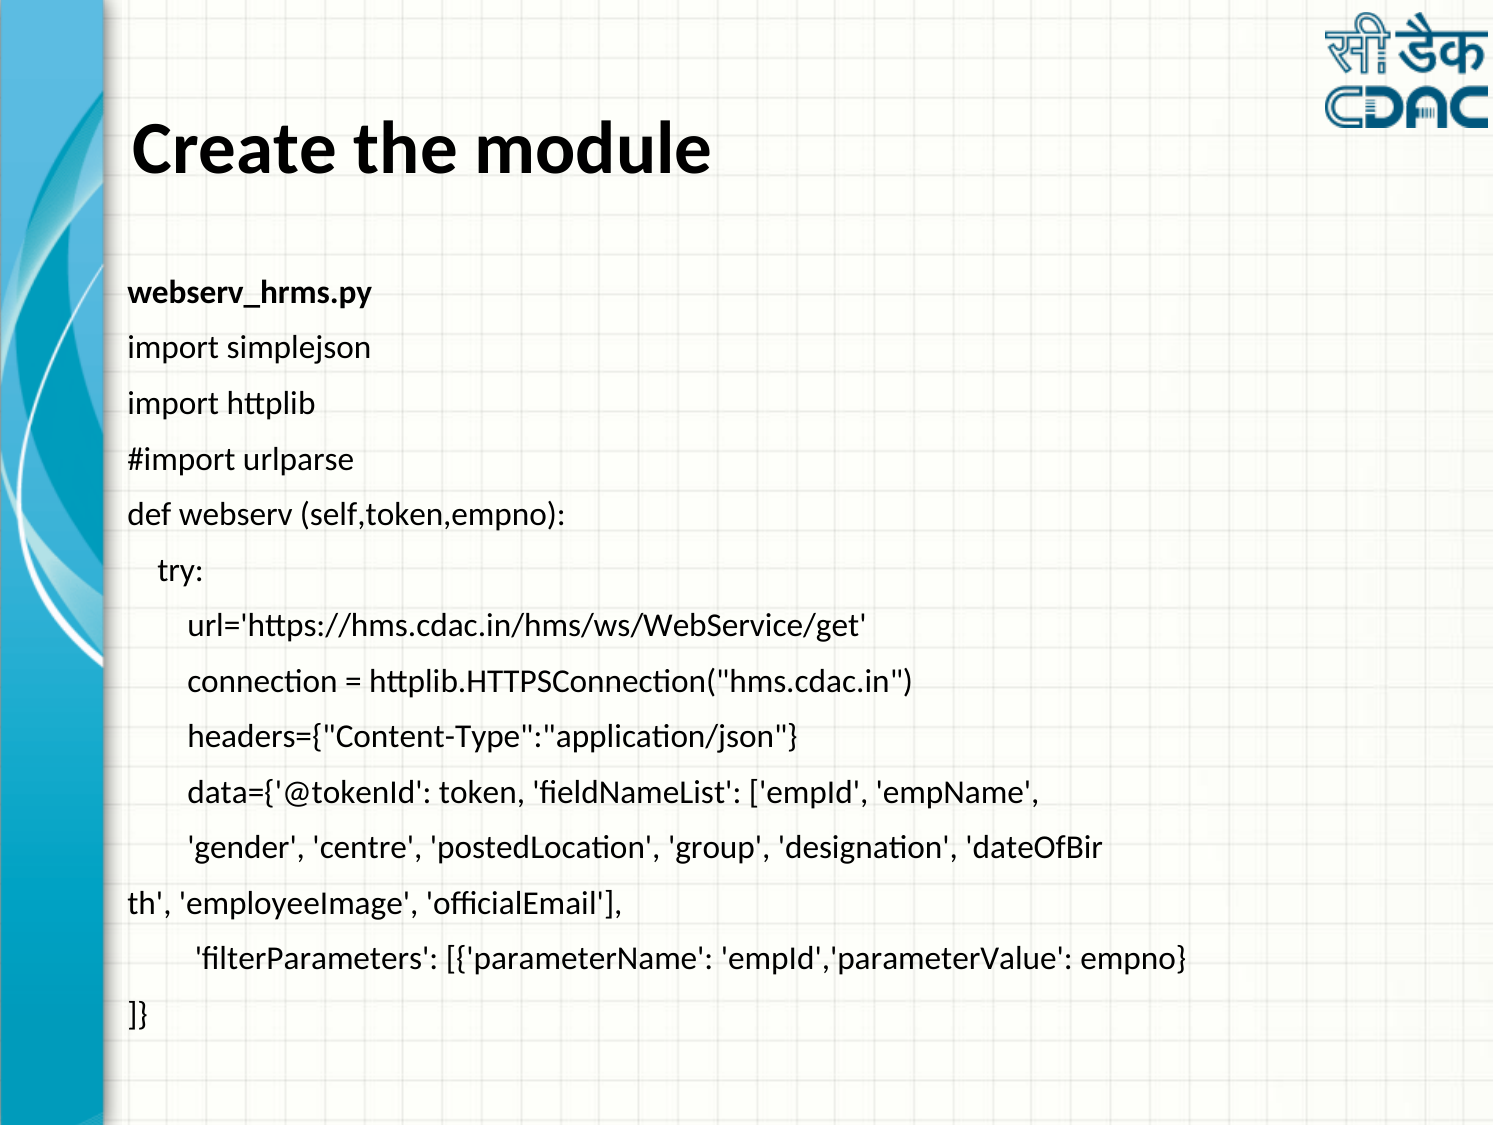

Create the module
webserv_hrms.py
import simplejson
import httplib
#import urlparse
def webserv (self,token,empno):
 try:
 url='https://hms.cdac.in/hms/ws/WebService/get'
 connection = httplib.HTTPSConnection("hms.cdac.in")‏
 headers={"Content-Type":"application/json"}
 data={'@tokenId': token, 'fieldNameList': ['empId', 'empName',
 'gender', 'centre', 'postedLocation', 'group', 'designation', 'dateOfBir
th', 'employeeImage', 'officialEmail'],
 'filterParameters': [{'parameterName': 'empId','parameterValue': empno}
]}